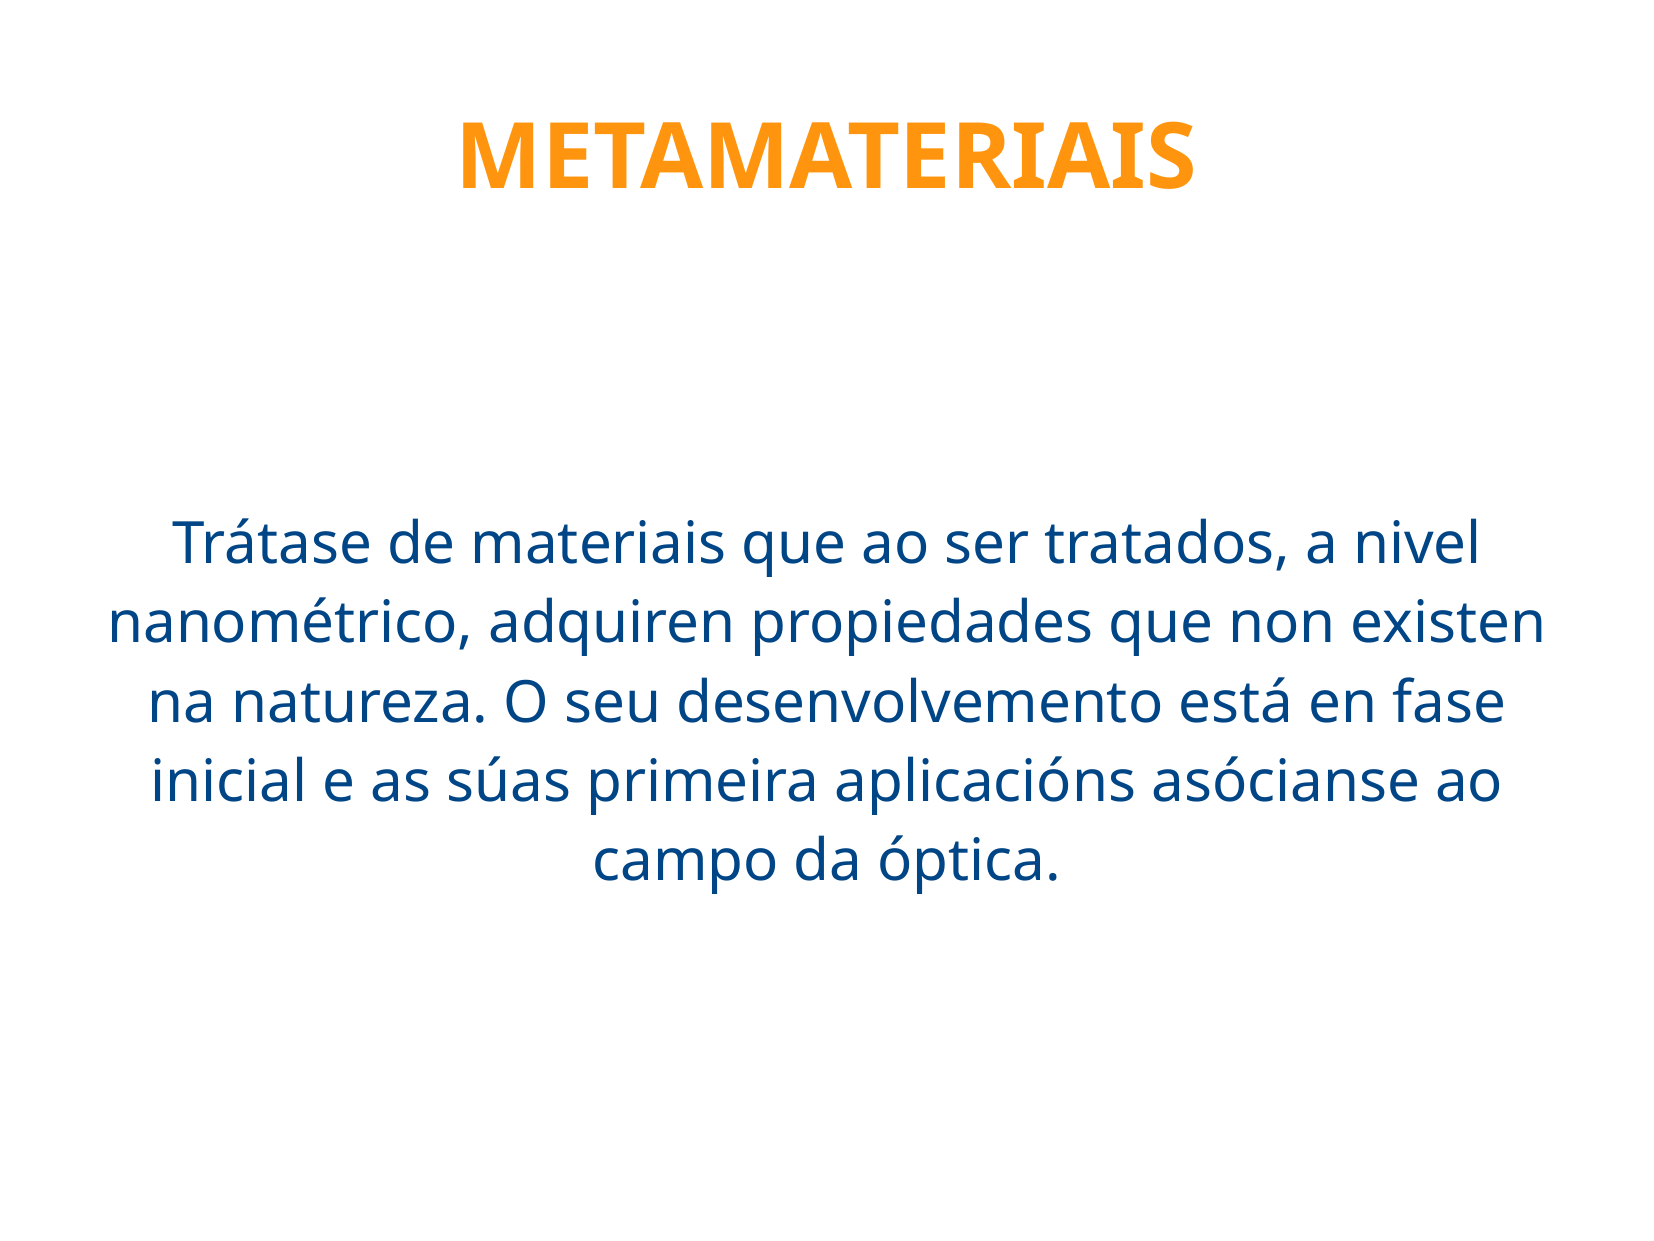

# METAMATERIAIS
Trátase de materiais que ao ser tratados, a nivel nanométrico, adquiren propiedades que non existen na natureza. O seu desenvolvemento está en fase inicial e as súas primeira aplicacións asócianse ao campo da óptica.